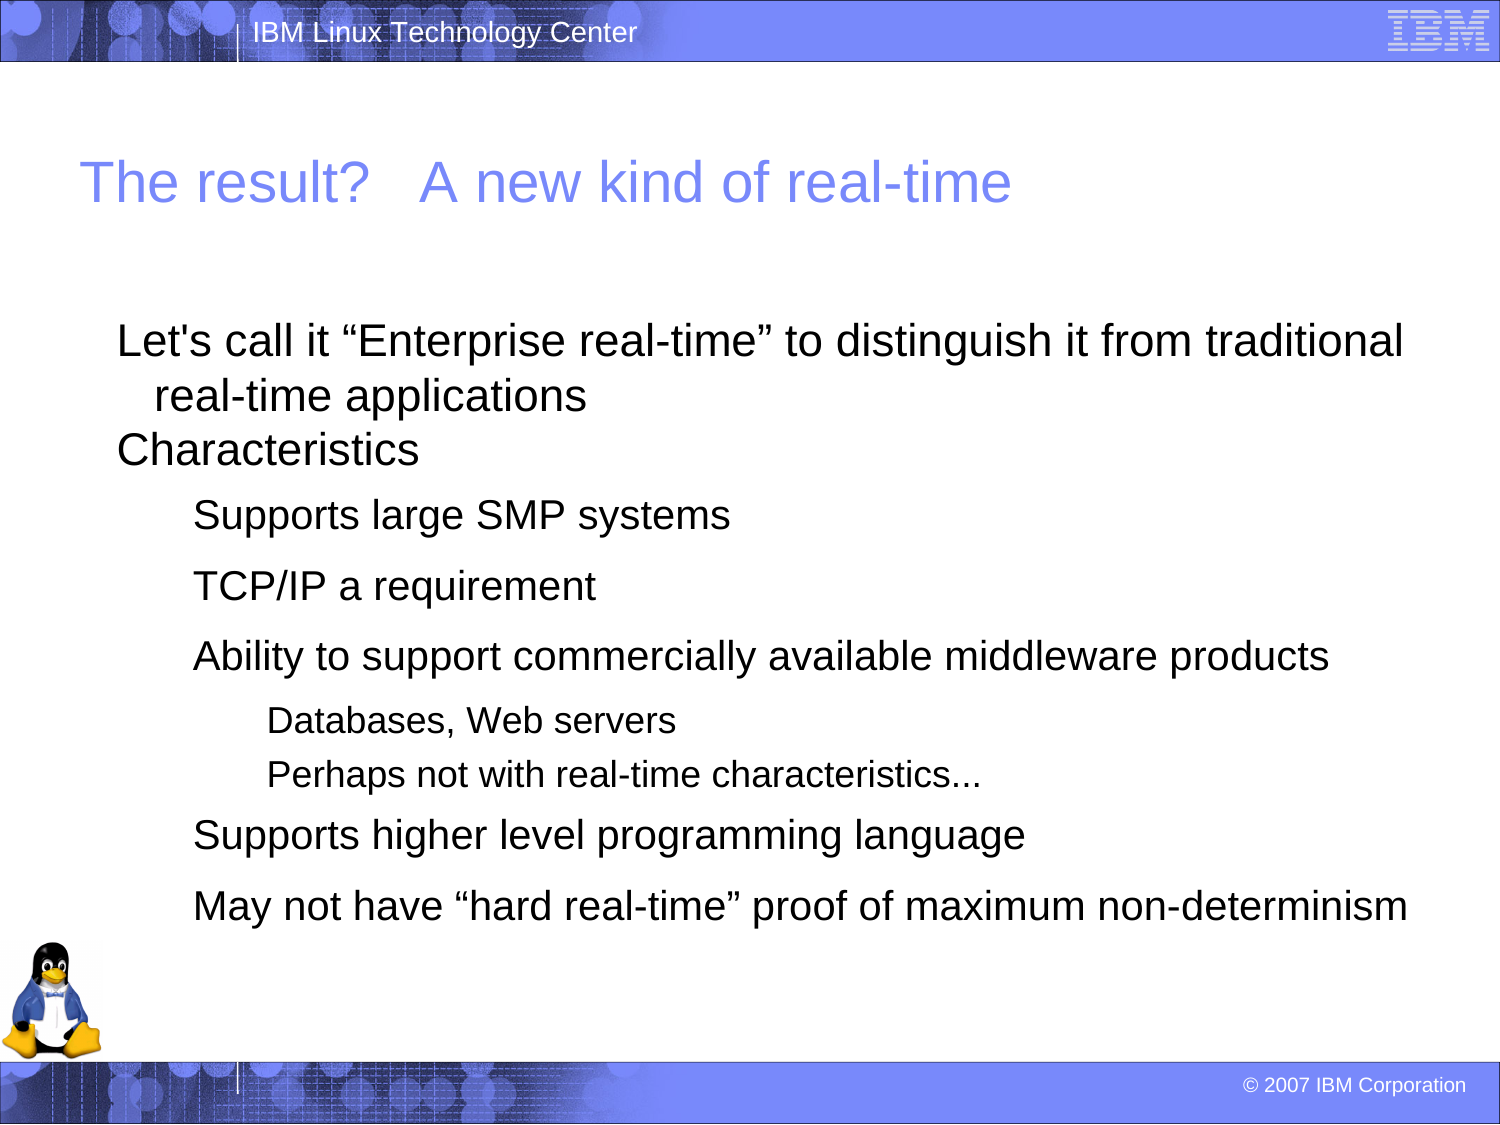

# The result? A new kind of real-time
Let's call it “Enterprise real-time” to distinguish it from traditional real-time applications
Characteristics
Supports large SMP systems
TCP/IP a requirement
Ability to support commercially available middleware products
Databases, Web servers
Perhaps not with real-time characteristics...
Supports higher level programming language
May not have “hard real-time” proof of maximum non-determinism